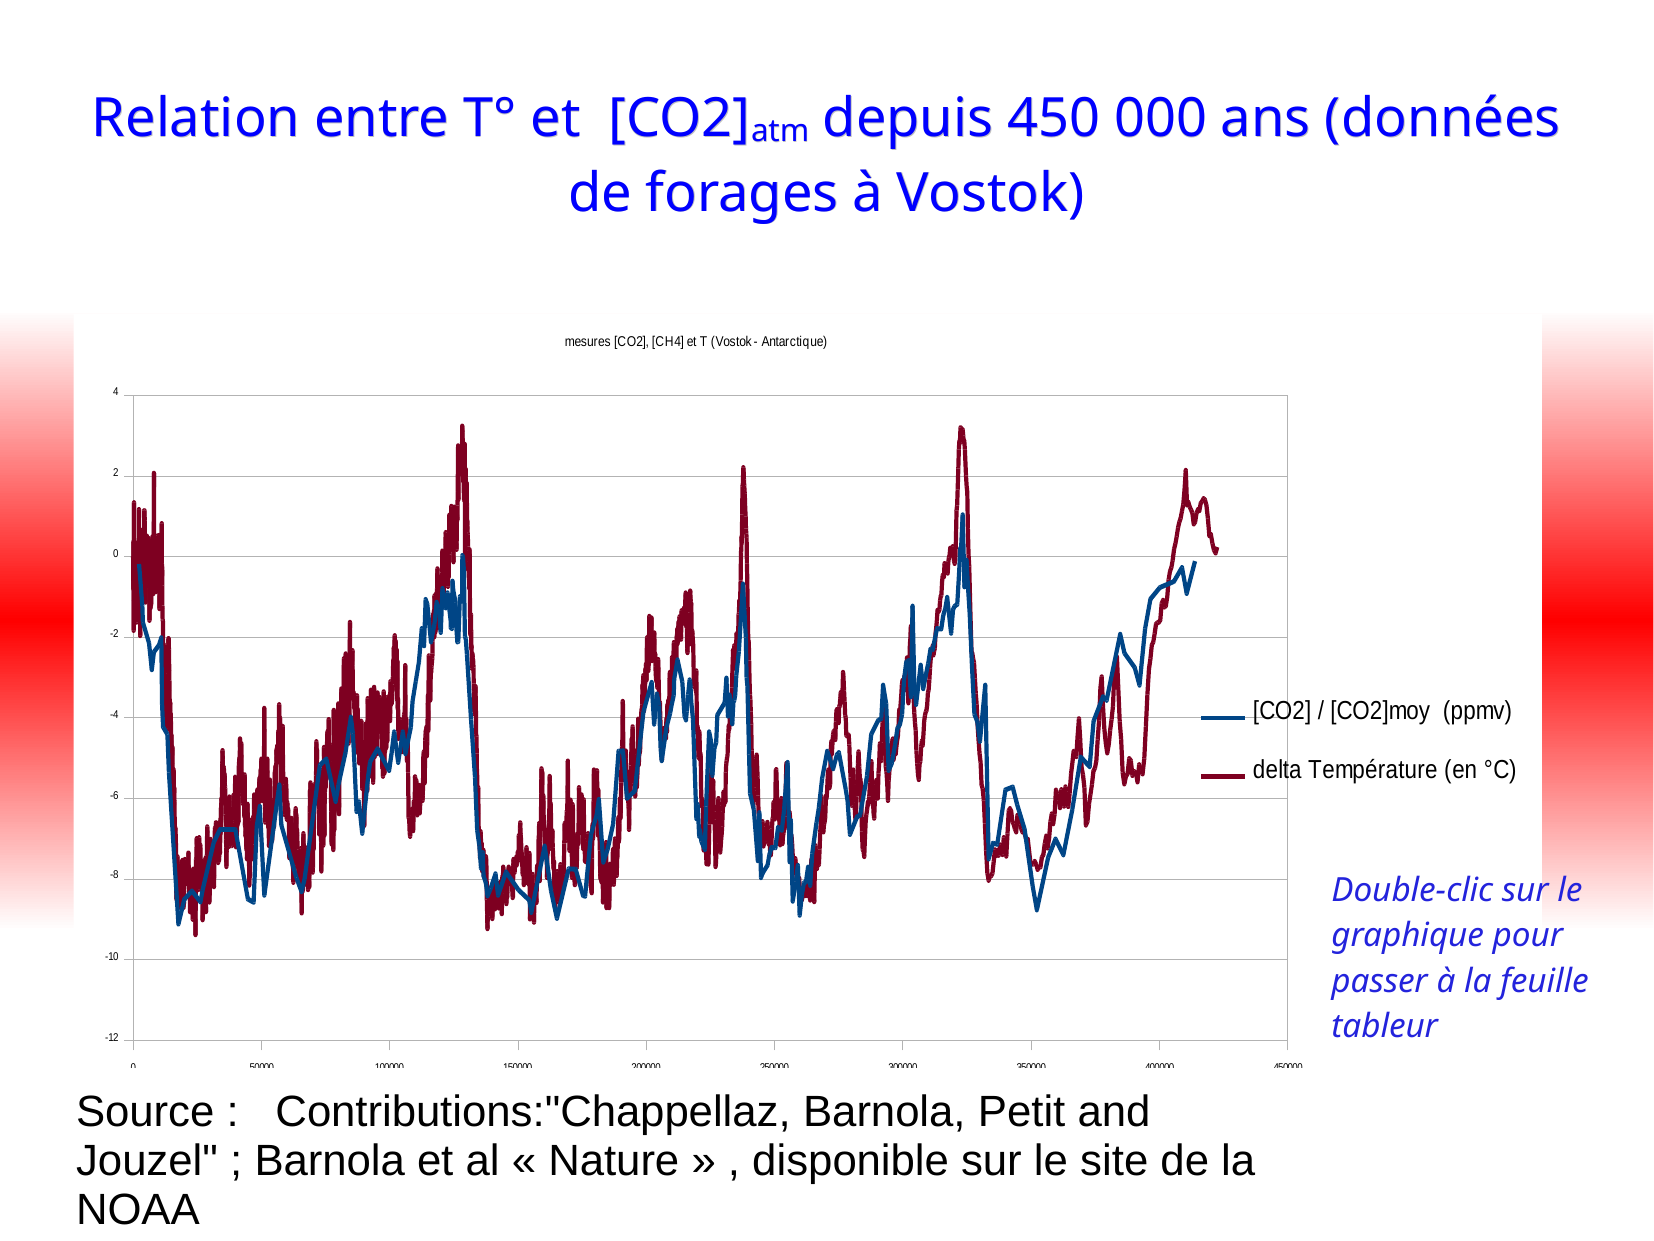

# Relation entre T° et [CO2]atm depuis 450 000 ans (données de forages à Vostok)
Double-clic sur le graphique pour passer à la feuille tableur
Source : Contributions:"Chappellaz, Barnola, Petit and Jouzel" ; Barnola et al « Nature » , disponible sur le site de la NOAA